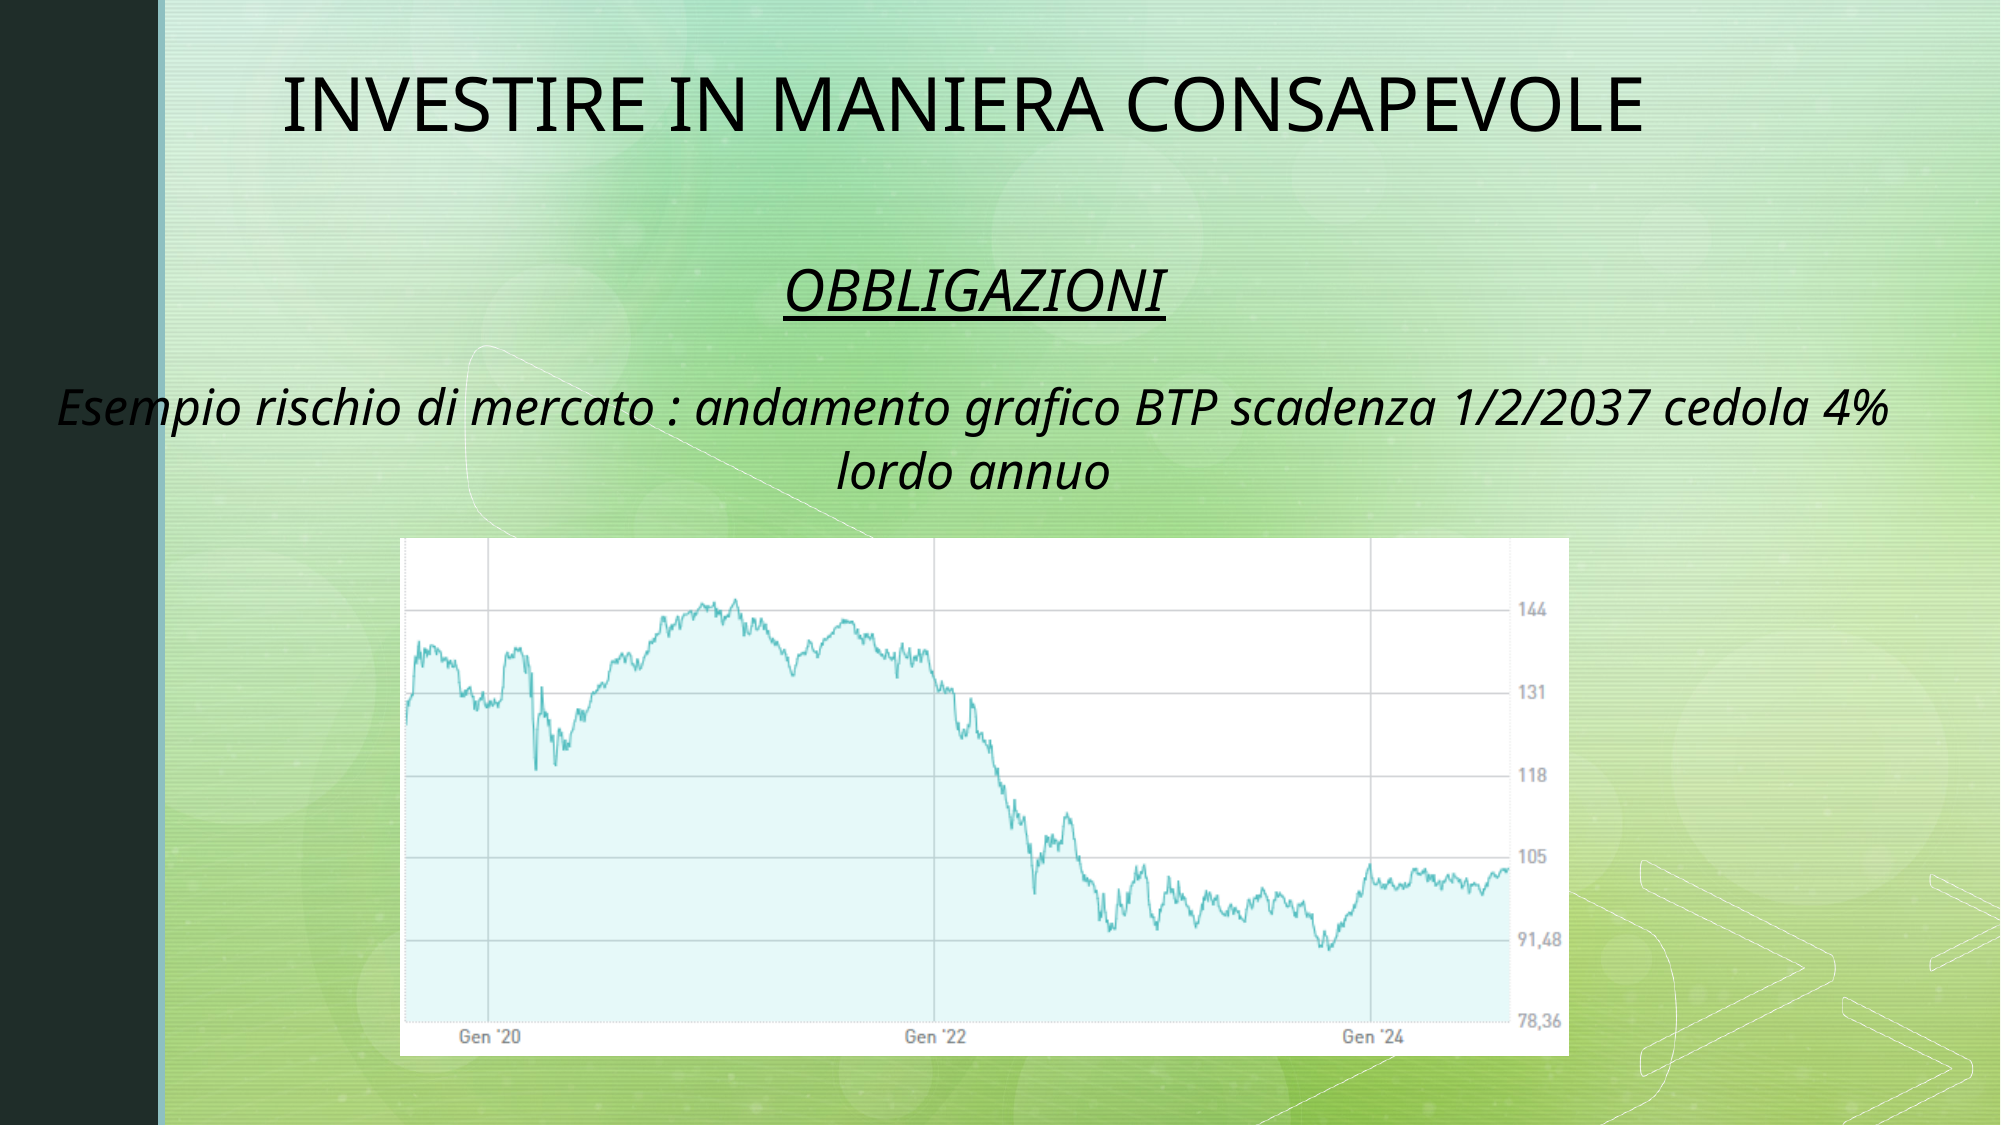

INVESTIRE IN MANIERA CONSAPEVOLE
OBBLIGAZIONI
Esempio rischio di mercato : andamento grafico BTP scadenza 1/2/2037 cedola 4% lordo annuo